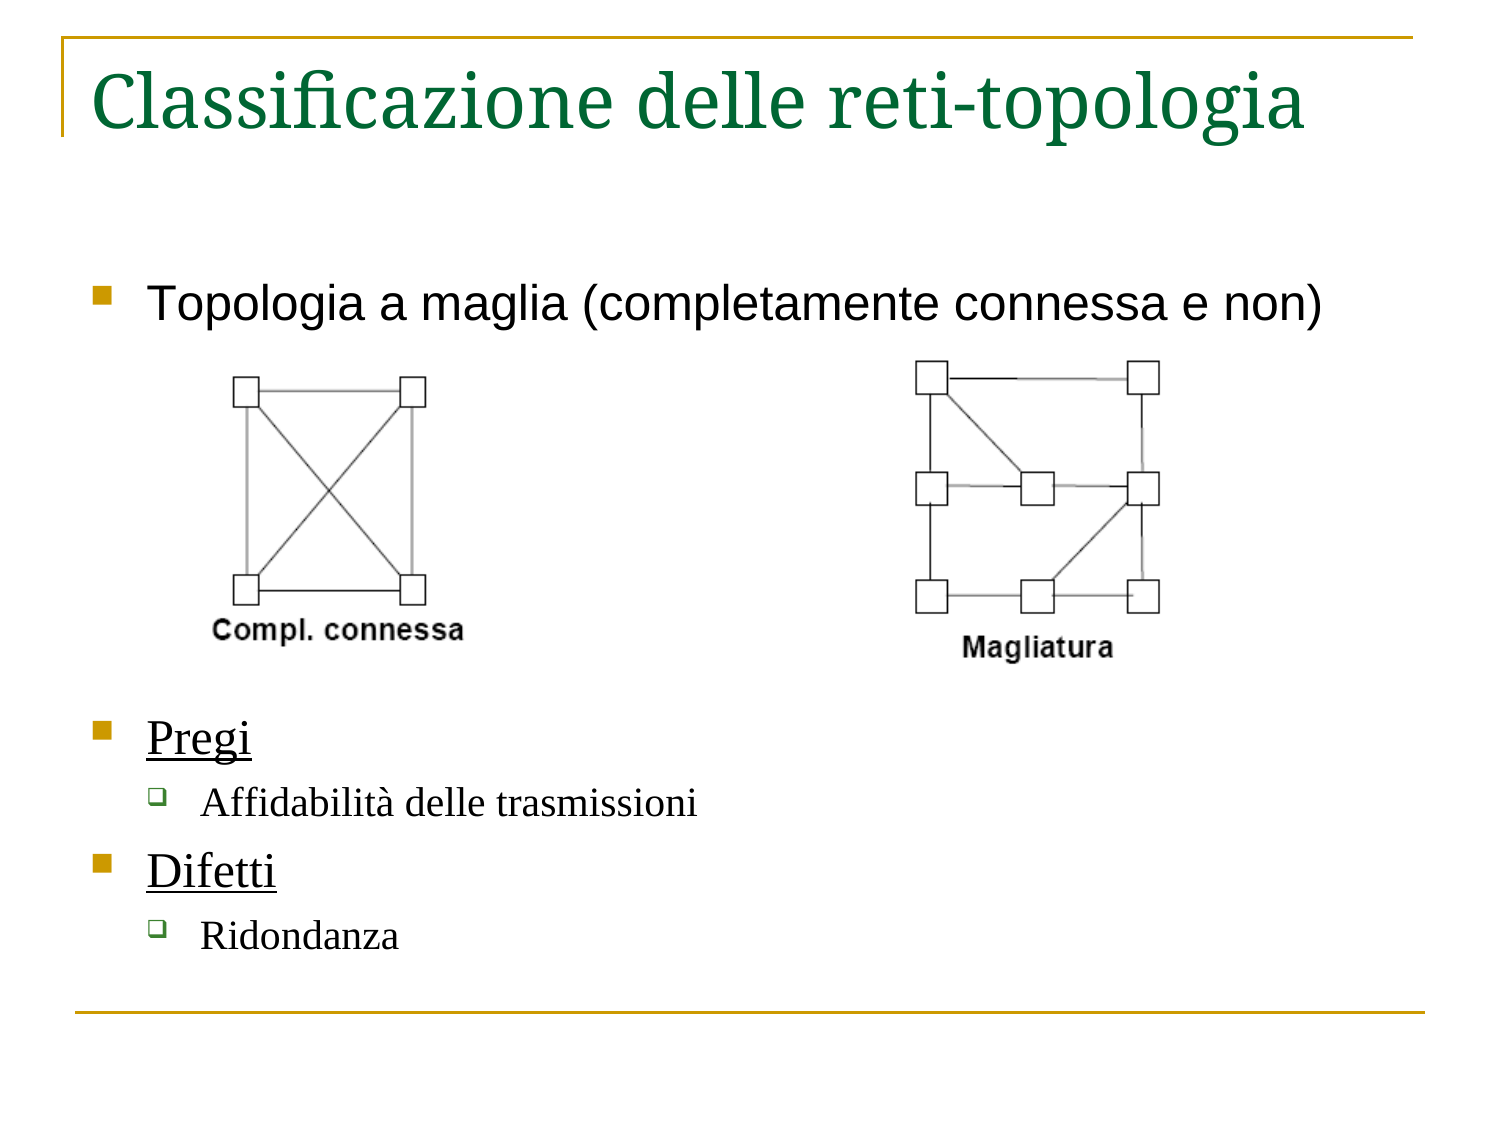

# Classificazione delle reti-topologia
Topologia a maglia (completamente connessa e non)
Pregi
Affidabilità delle trasmissioni
Difetti
Ridondanza